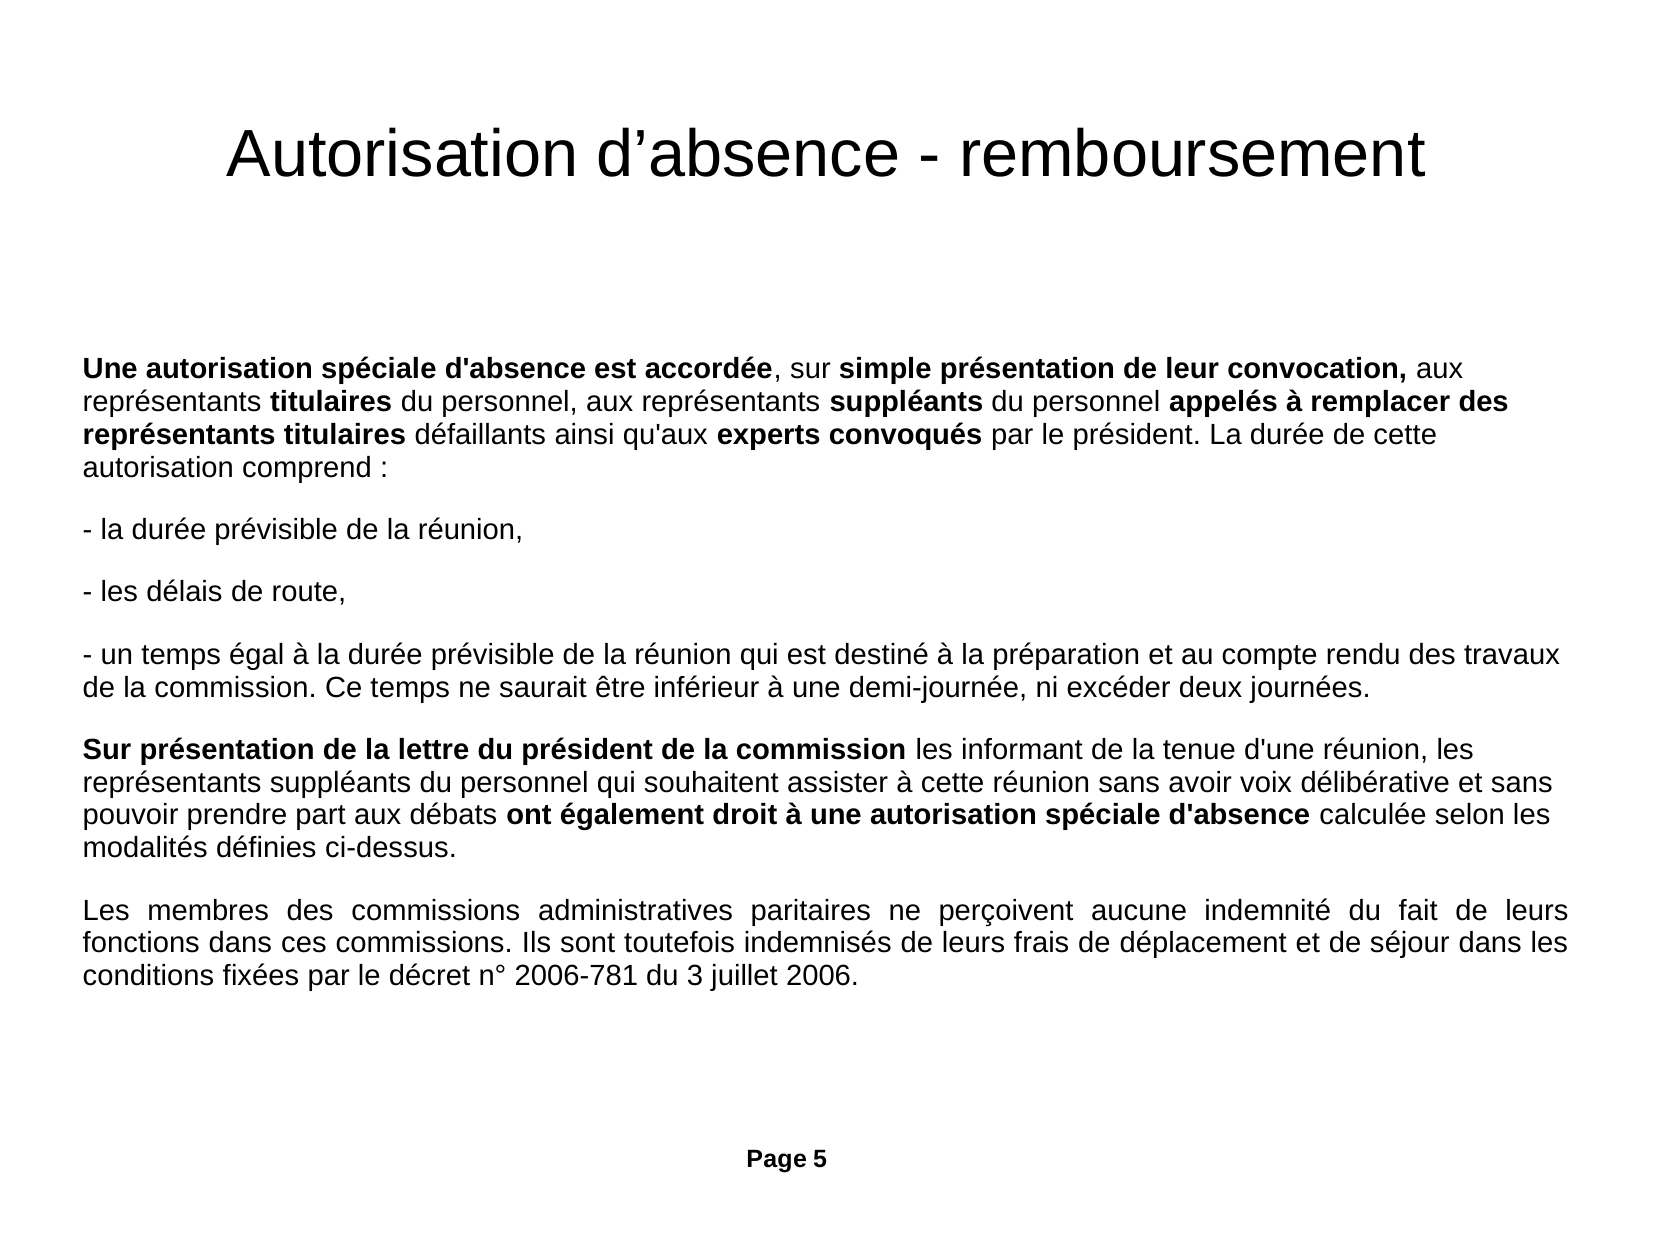

# Autorisation d’absence - remboursement
Une autorisation spéciale d'absence est accordée, sur simple présentation de leur convocation, aux représentants titulaires du personnel, aux représentants suppléants du personnel appelés à remplacer des représentants titulaires défaillants ainsi qu'aux experts convoqués par le président. La durée de cette autorisation comprend :
- la durée prévisible de la réunion,
- les délais de route,
- un temps égal à la durée prévisible de la réunion qui est destiné à la préparation et au compte rendu des travaux de la commission. Ce temps ne saurait être inférieur à une demi-journée, ni excéder deux journées.
Sur présentation de la lettre du président de la commission les informant de la tenue d'une réunion, les représentants suppléants du personnel qui souhaitent assister à cette réunion sans avoir voix délibérative et sans pouvoir prendre part aux débats ont également droit à une autorisation spéciale d'absence calculée selon les modalités définies ci-dessus.
Les membres des commissions administratives paritaires ne perçoivent aucune indemnité du fait de leurs fonctions dans ces commissions. Ils sont toutefois indemnisés de leurs frais de déplacement et de séjour dans les conditions fixées par le décret n° 2006-781 du 3 juillet 2006.